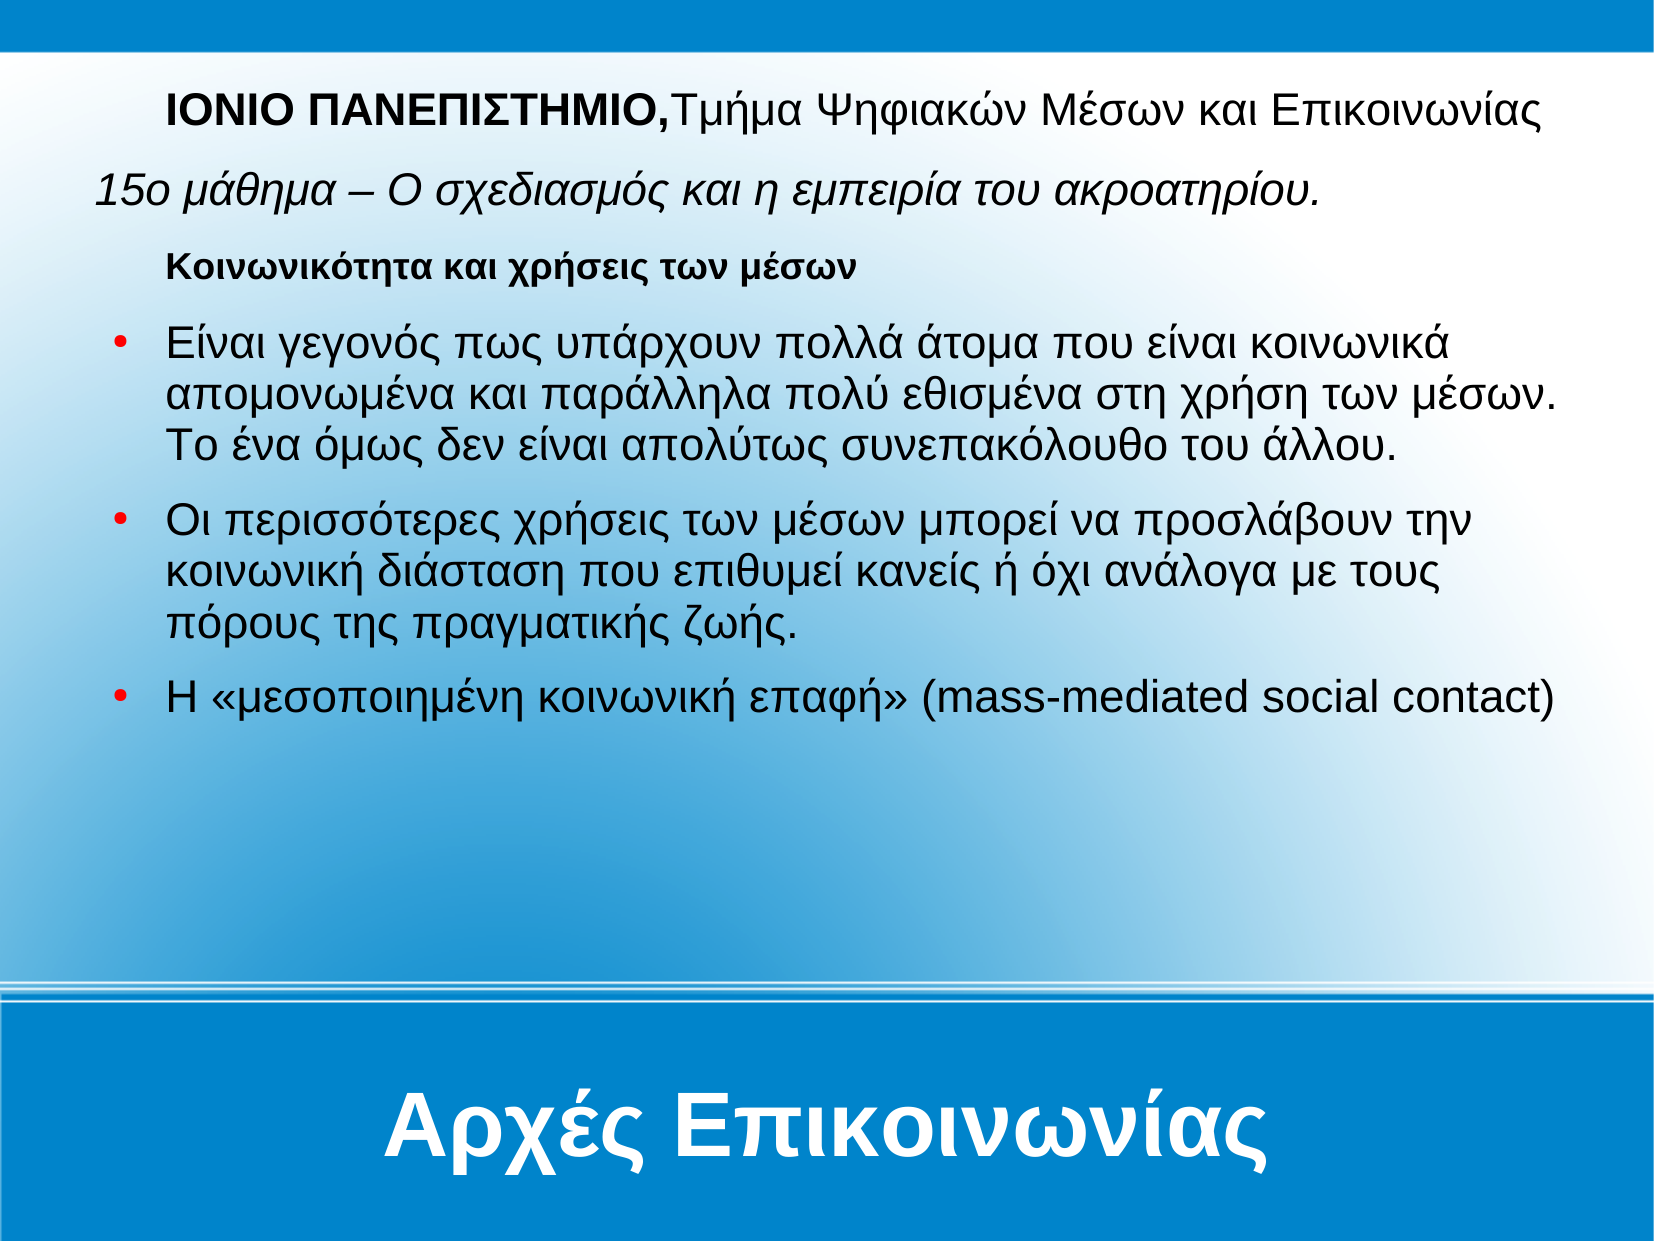

ΙΟΝΙΟ ΠΑΝΕΠΙΣΤΗΜΙΟ,Τμήμα Ψηφιακών Μέσων και Επικοινωνίας
15ο μάθημα – Ο σχεδιασμός και η εμπειρία του ακροατηρίου.
Κοινωνικότητα και χρήσεις των μέσων
Είναι γεγονός πως υπάρχουν πολλά άτομα που είναι κοινωνικά απομονωμένα και παράλληλα πολύ εθισμένα στη χρήση των μέσων. Το ένα όμως δεν είναι απολύτως συνεπακόλουθο του άλλου.
Οι περισσότερες χρήσεις των μέσων μπορεί να προσλάβουν την κοινωνική διάσταση που επιθυμεί κανείς ή όχι ανάλογα με τους πόρους της πραγματικής ζωής.
Η «μεσοποιημένη κοινωνική επαφή» (mass-mediated social contact)
# Αρχές Επικοινωνίας